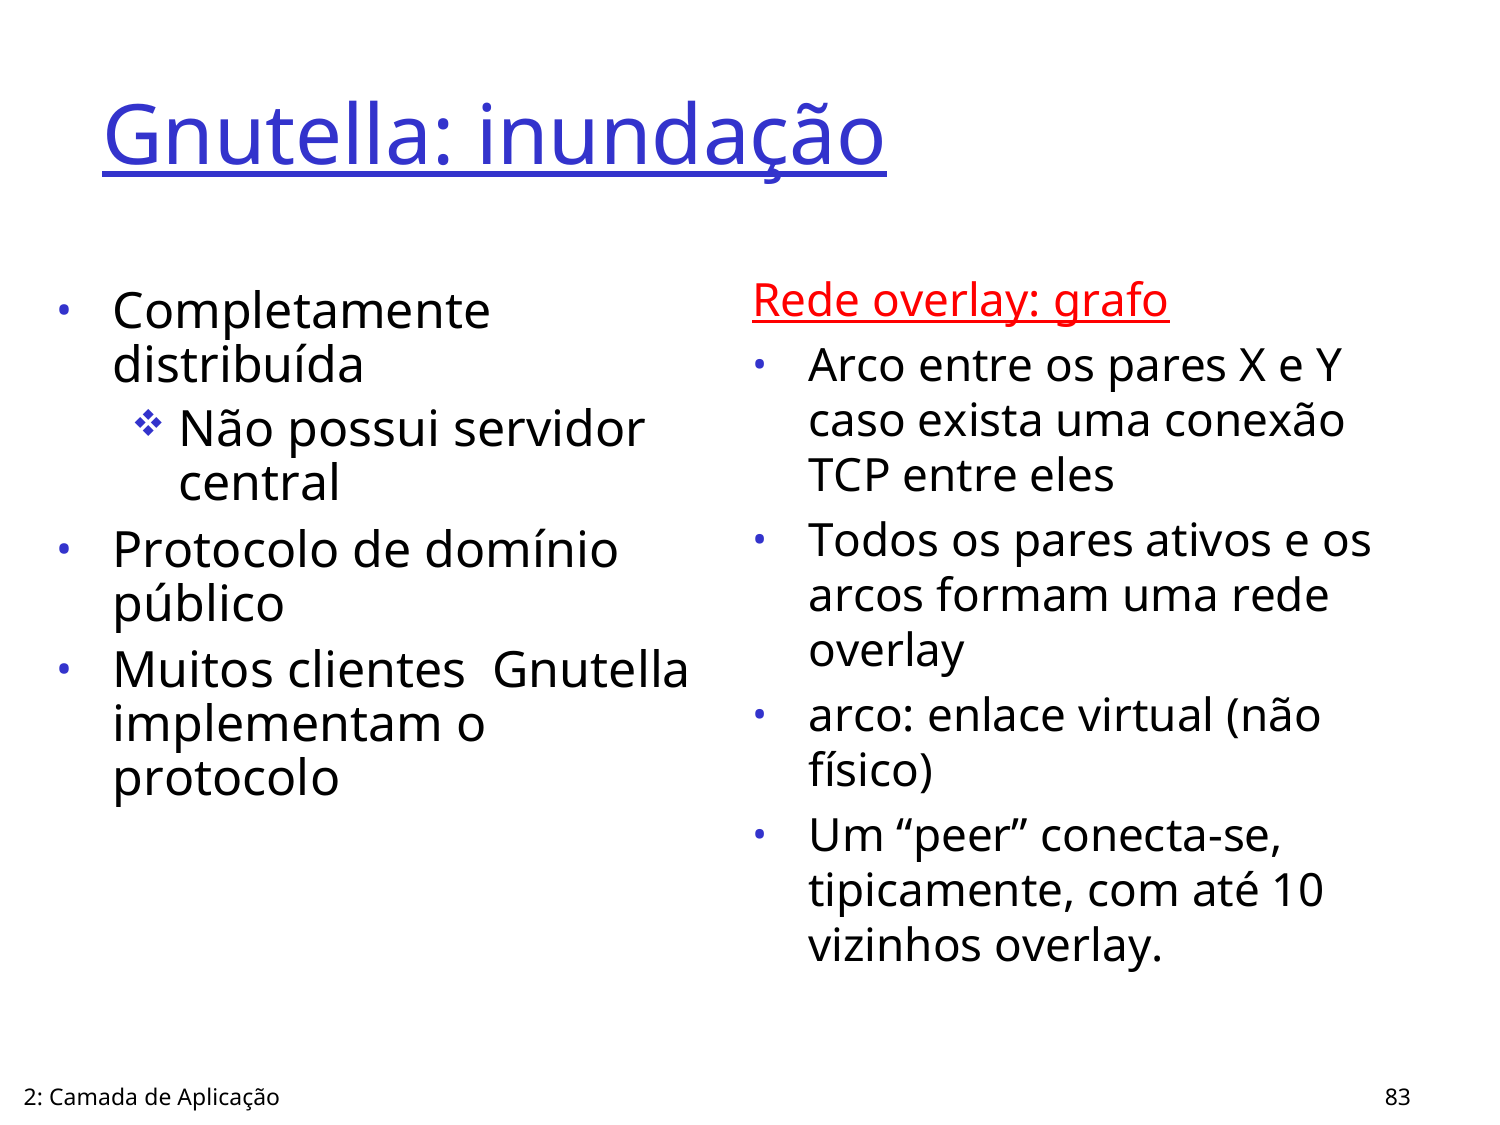

# Gnutella: inundação
Rede overlay: grafo
Arco entre os pares X e Y caso exista uma conexão TCP entre eles
Todos os pares ativos e os arcos formam uma rede overlay
arco: enlace virtual (não físico)
Um “peer” conecta-se, tipicamente, com até 10 vizinhos overlay.
Completamente distribuída
Não possui servidor central
Protocolo de domínio público
Muitos clientes Gnutella implementam o protocolo
83